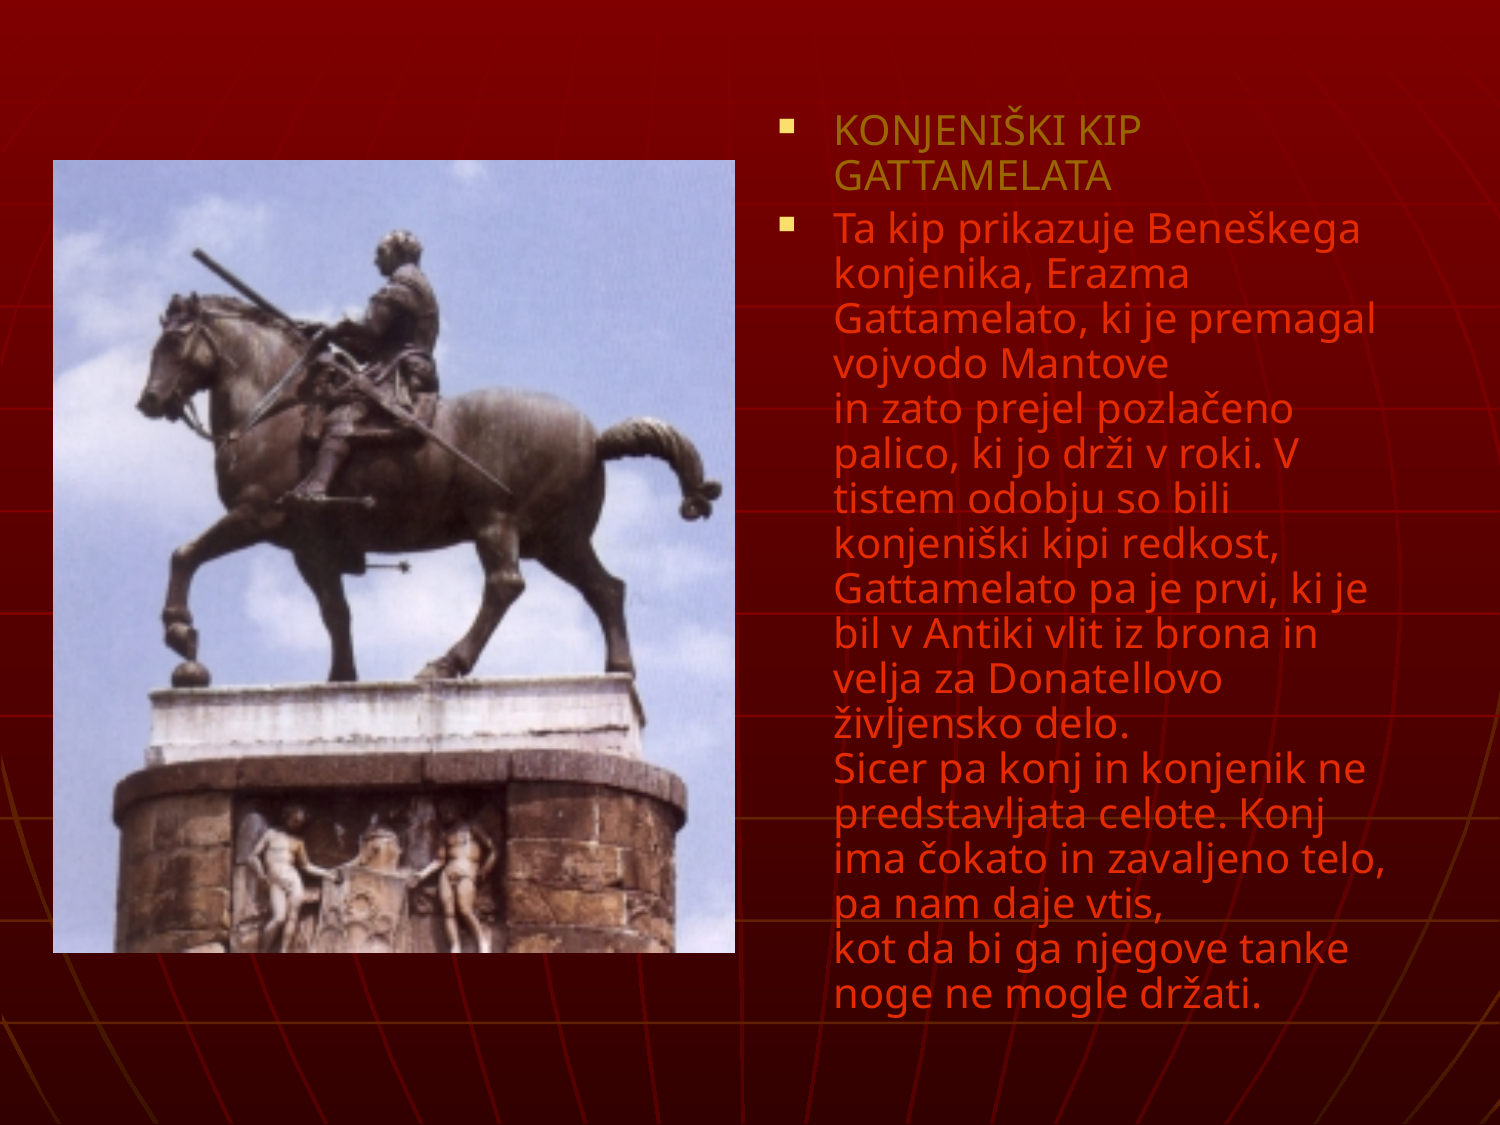

# KONJENIŠKI KIP GATTAMELATA
Ta kip prikazuje Beneškega konjenika, Erazma Gattamelato, ki je premagal vojvodo Mantove
in zato prejel pozlačeno palico, ki jo drži v roki. V tistem odobju so bili konjeniški kipi redkost,
Gattamelato pa je prvi, ki je bil v Antiki vlit iz brona in velja za Donatellovo življensko delo.
Sicer pa konj in konjenik ne predstavljata celote. Konj ima čokato in zavaljeno telo, pa nam daje vtis,
kot da bi ga njegove tanke noge ne mogle držati.